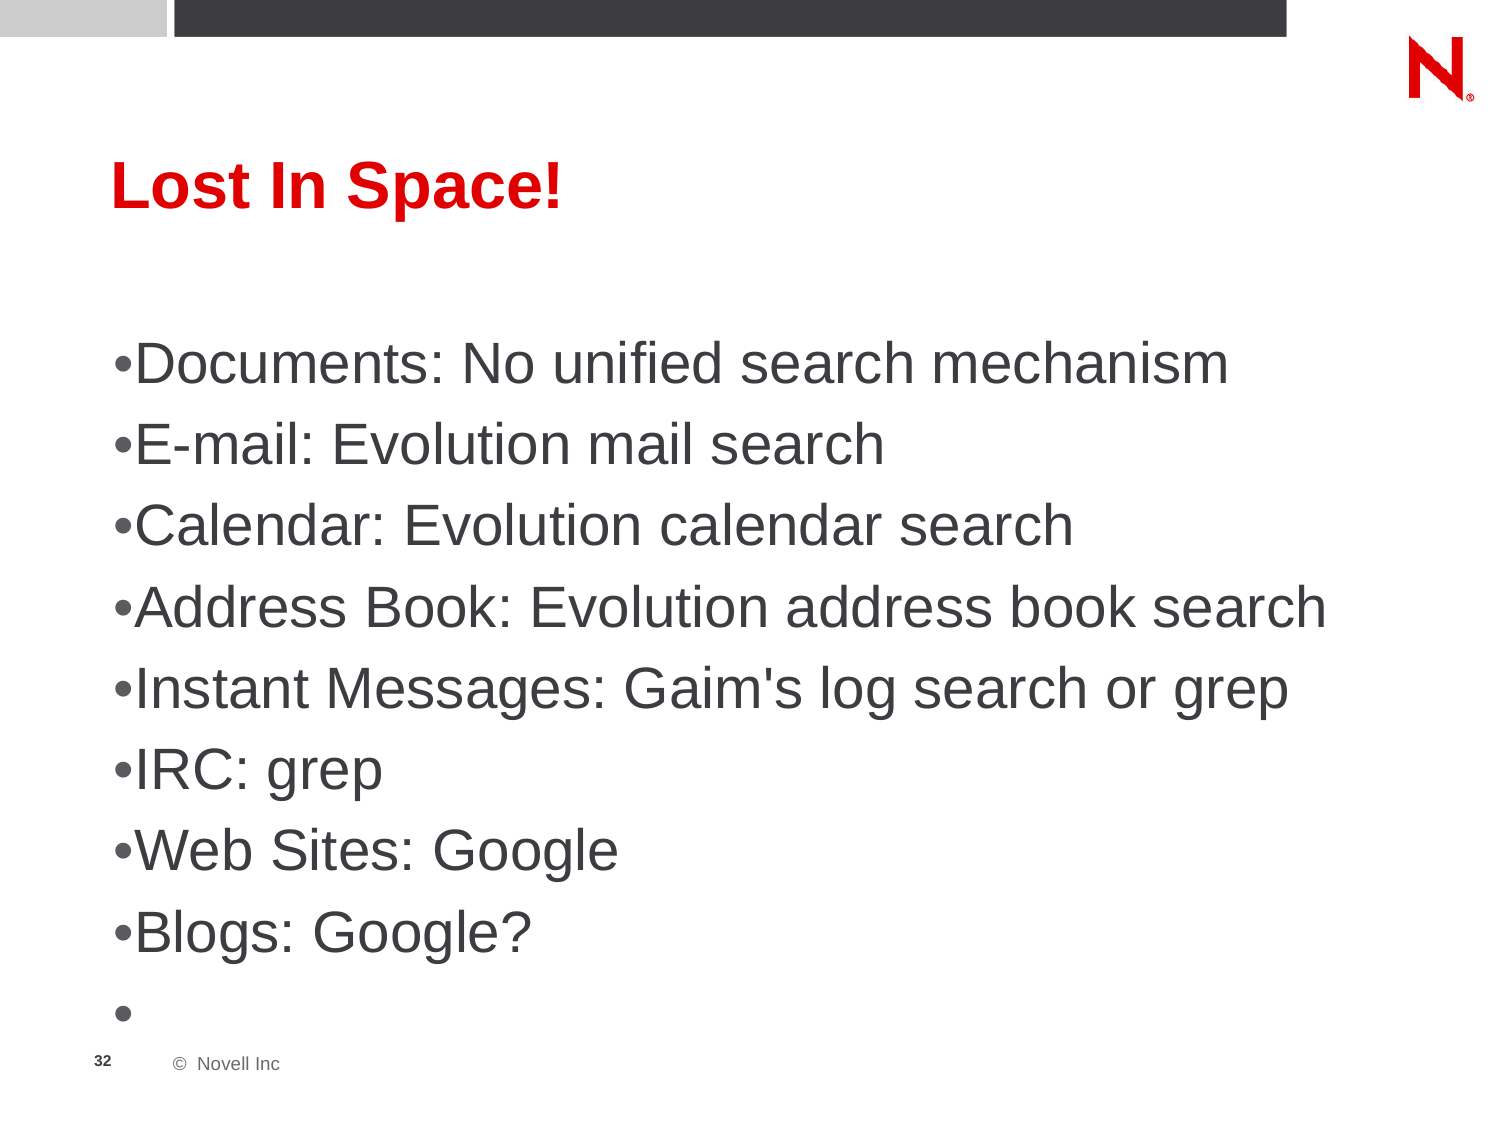

# Lost In Space!
Documents: No unified search mechanism
E-mail: Evolution mail search
Calendar: Evolution calendar search
Address Book: Evolution address book search
Instant Messages: Gaim's log search or grep
IRC: grep
Web Sites: Google
Blogs: Google?